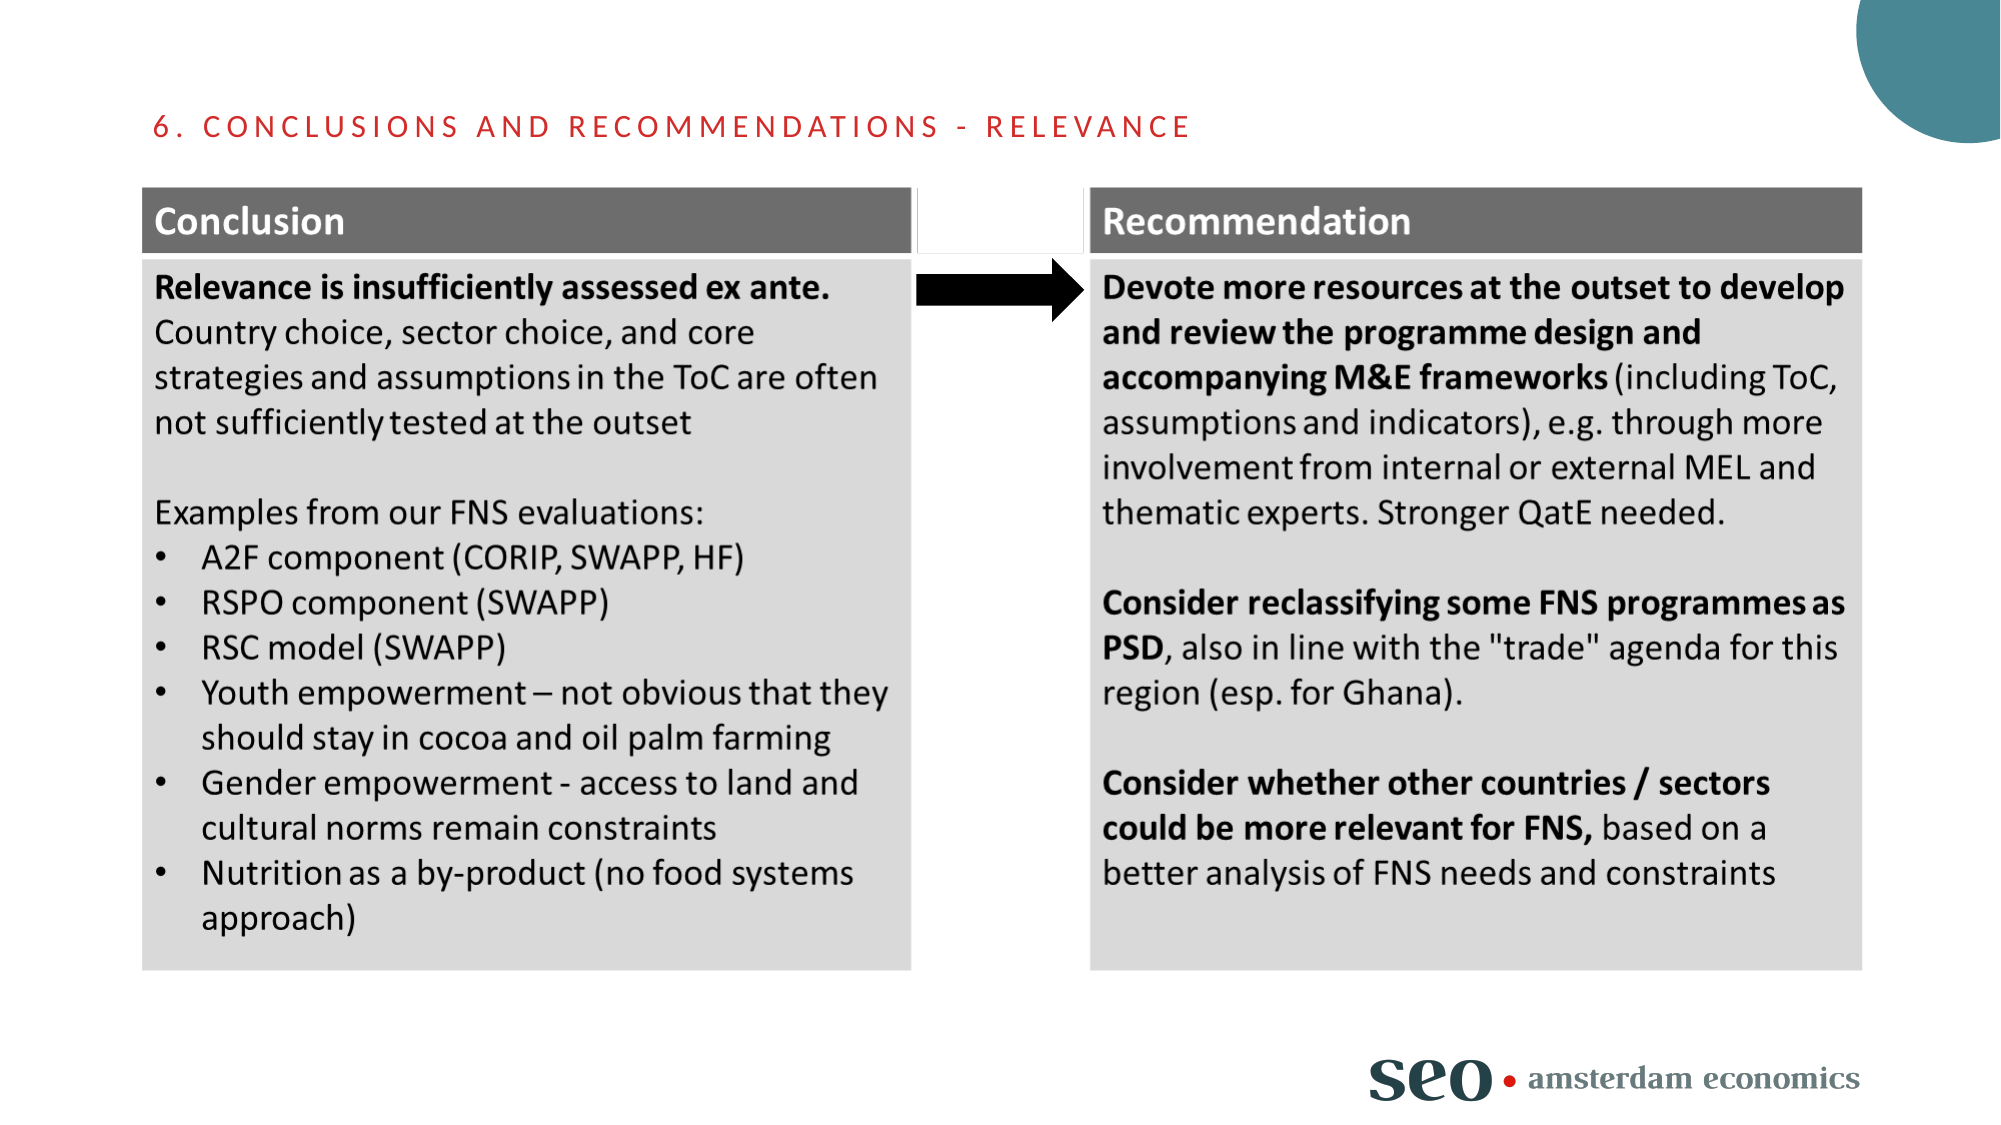

# 6. CONCLUSIONS AND RECOMMENDATIONS - RELEVANCE